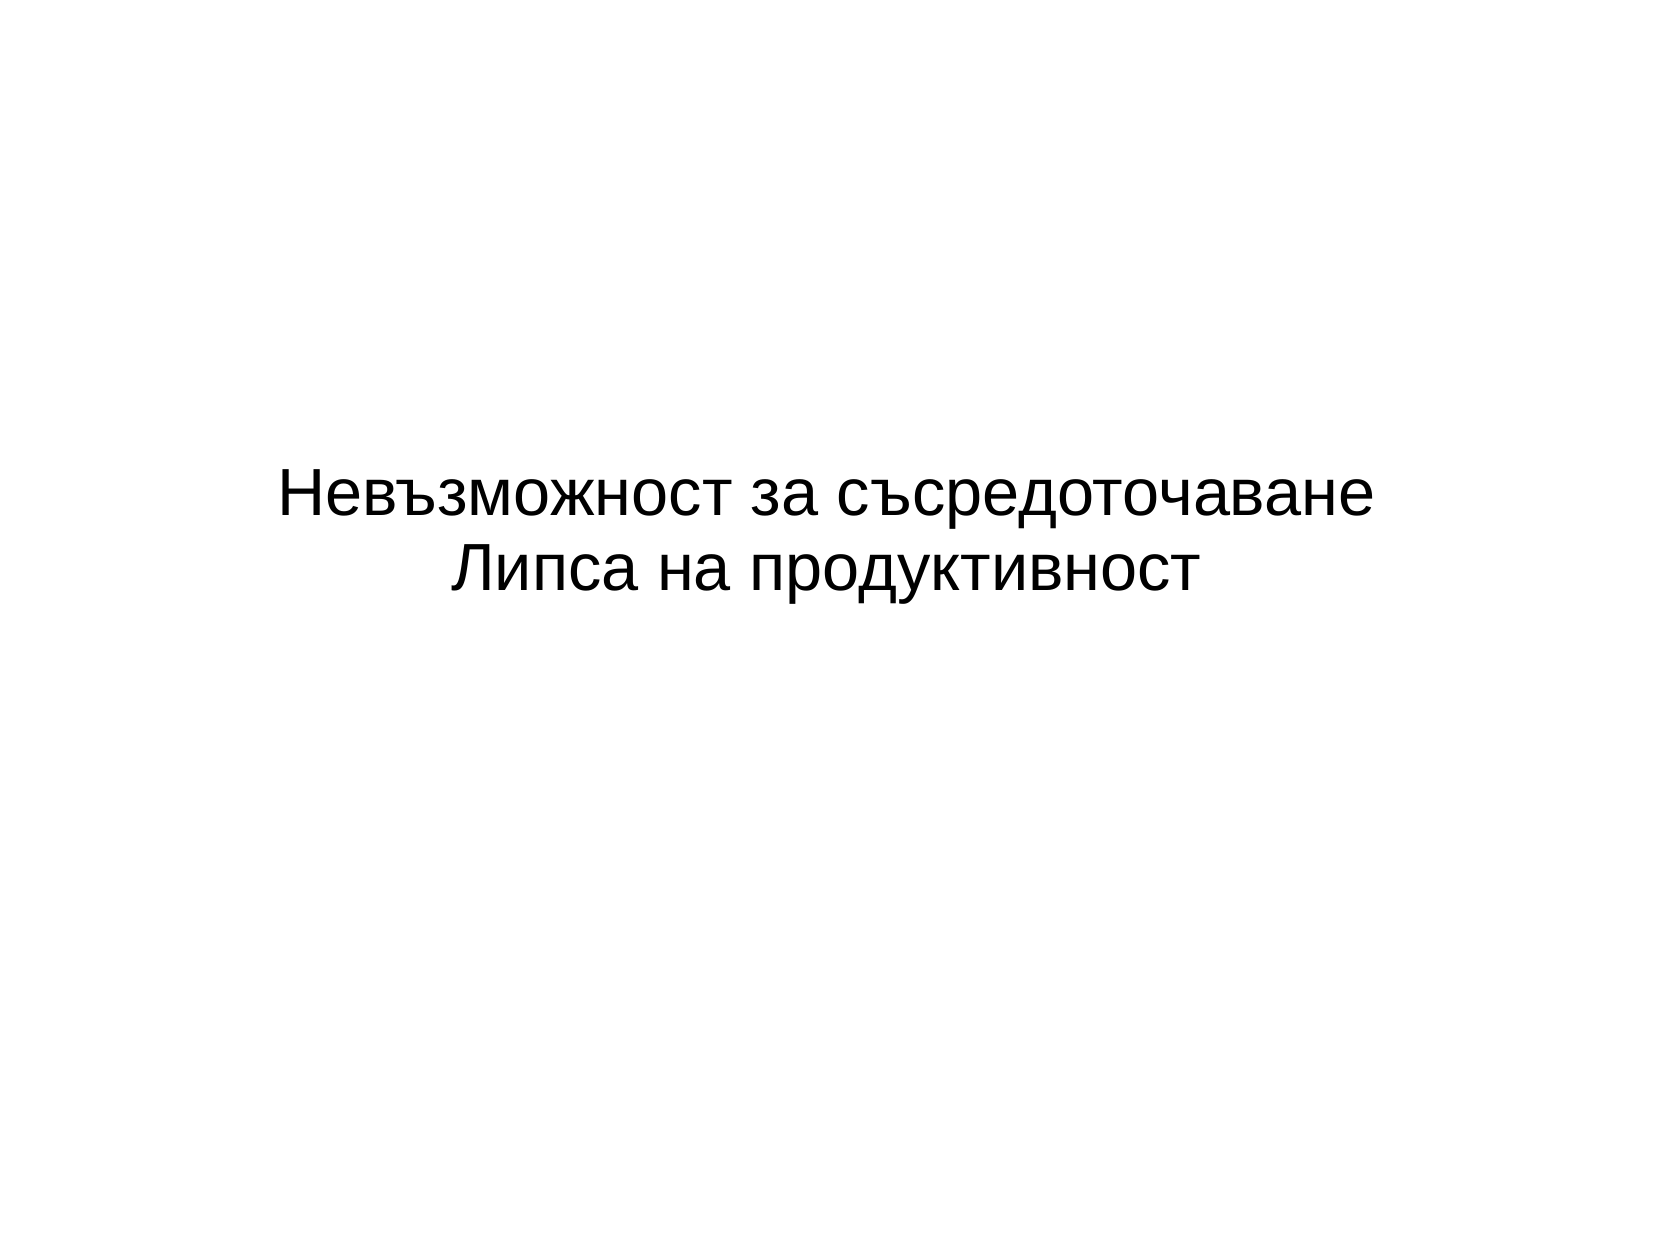

# Невъзможност за съсредоточаване
Липса на продуктивност